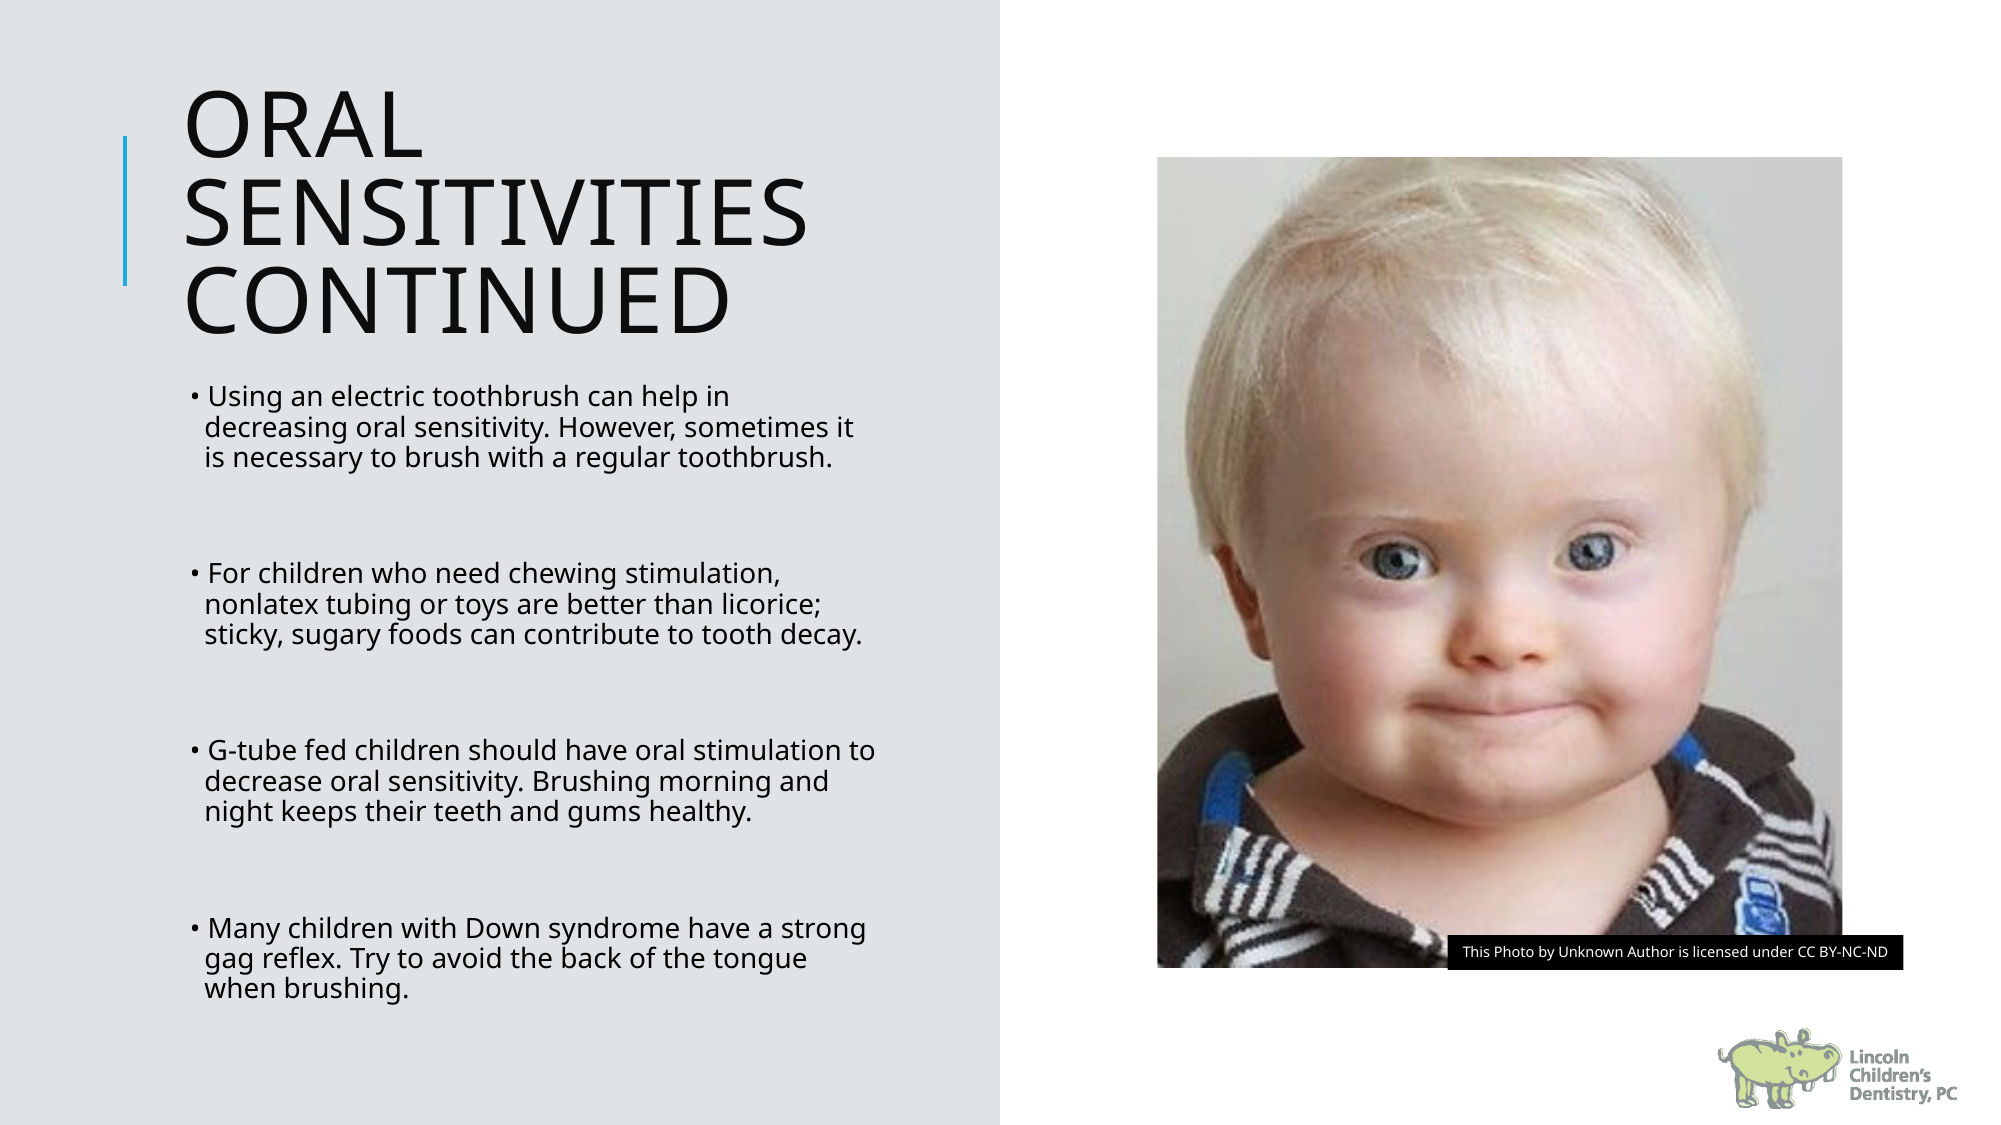

# Oral sensitivities continued
• Using an electric toothbrush can help in decreasing oral sensitivity. However, sometimes it is necessary to brush with a regular toothbrush.
• For children who need chewing stimulation, nonlatex tubing or toys are better than licorice; sticky, sugary foods can contribute to tooth decay.
• G-tube fed children should have oral stimulation to decrease oral sensitivity. Brushing morning and night keeps their teeth and gums healthy.
• Many children with Down syndrome have a strong gag reflex. Try to avoid the back of the tongue when brushing.
This Photo by Unknown Author is licensed under CC BY-NC-ND